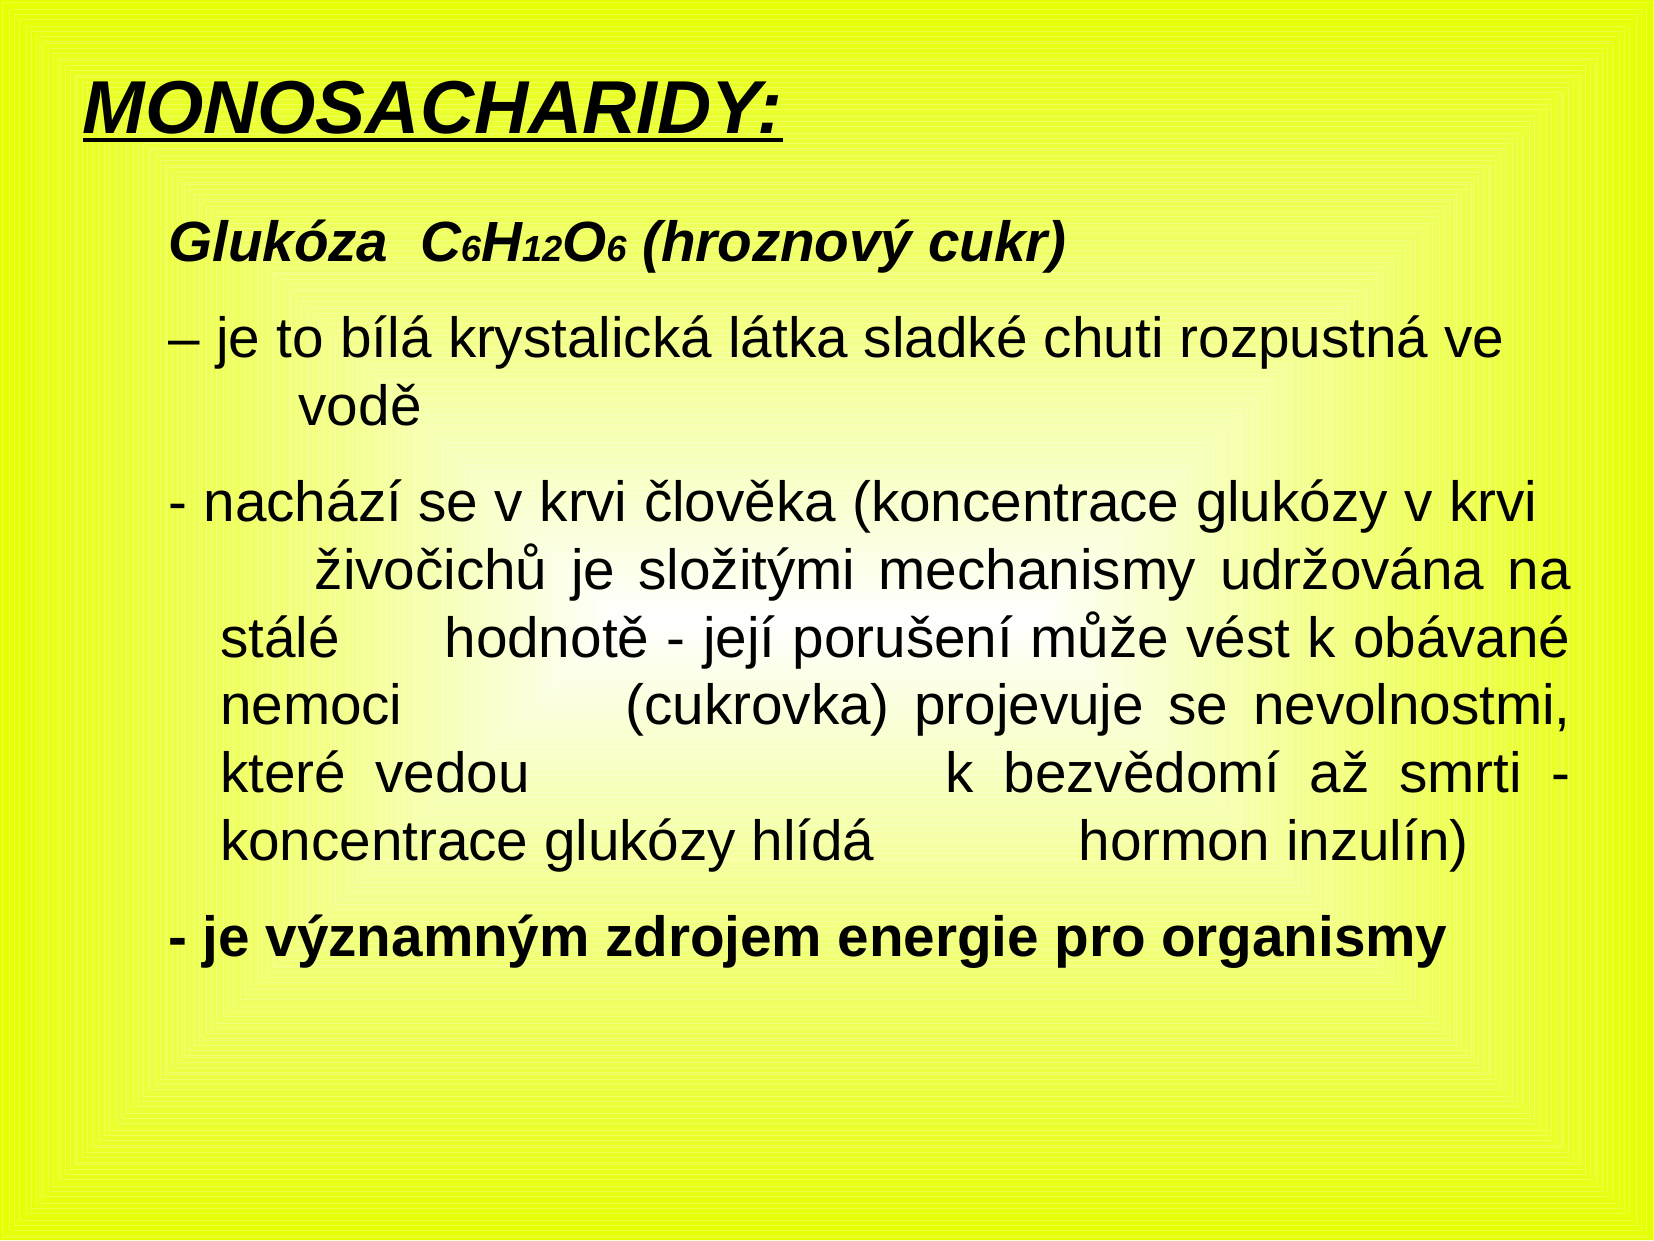

# MONOSACHARIDY:
Glukóza C6H12O6 (hroznový cukr)
– je to bílá krystalická látka sladké chuti rozpustná ve vodě
- nachází se v krvi člověka (koncentrace glukózy v krvi živočichů je složitými mechanismy udržována na stálé hodnotě - její porušení může vést k obávané nemoci (cukrovka) projevuje se nevolnostmi, které vedou k bezvědomí až smrti - koncentrace glukózy hlídá hormon inzulín)
- je významným zdrojem energie pro organismy